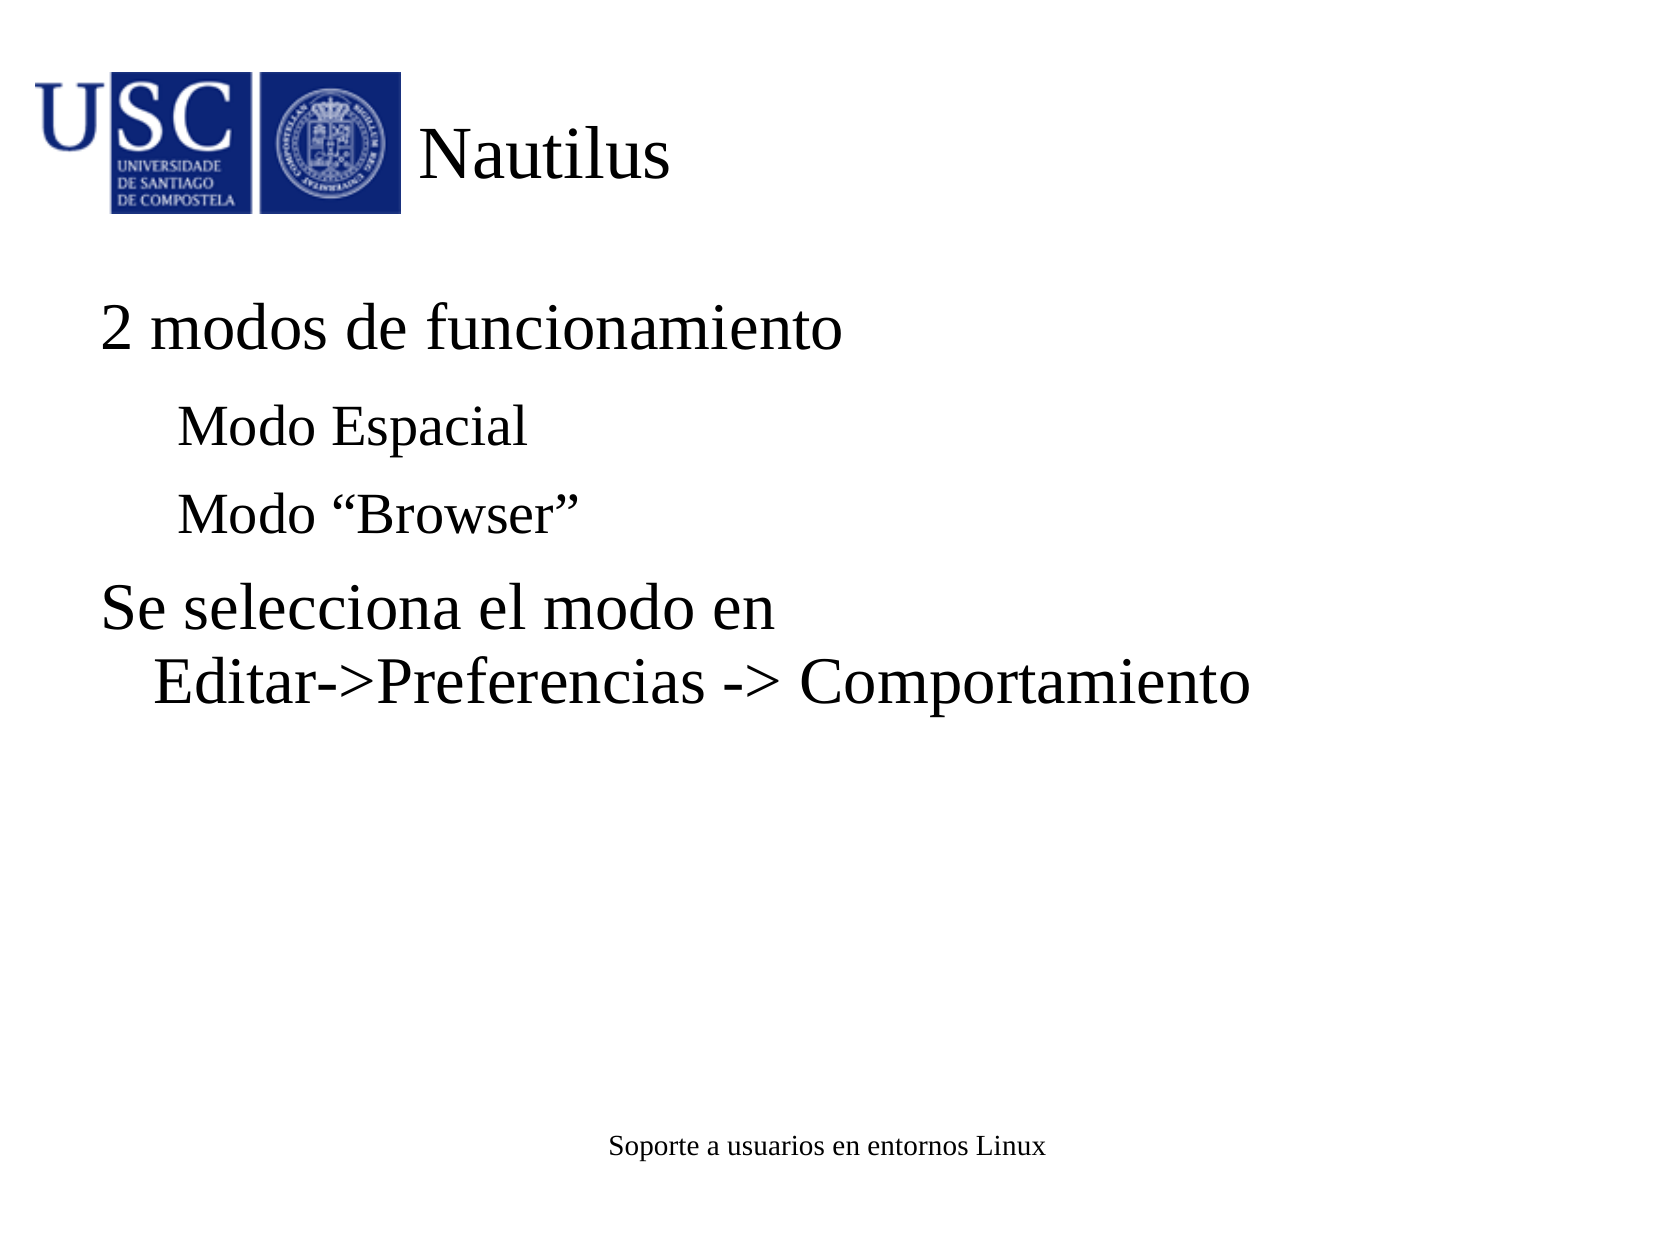

# Nautilus
2 modos de funcionamiento
Modo Espacial
Modo “Browser”
Se selecciona el modo en
Editar->Preferencias -> Comportamiento